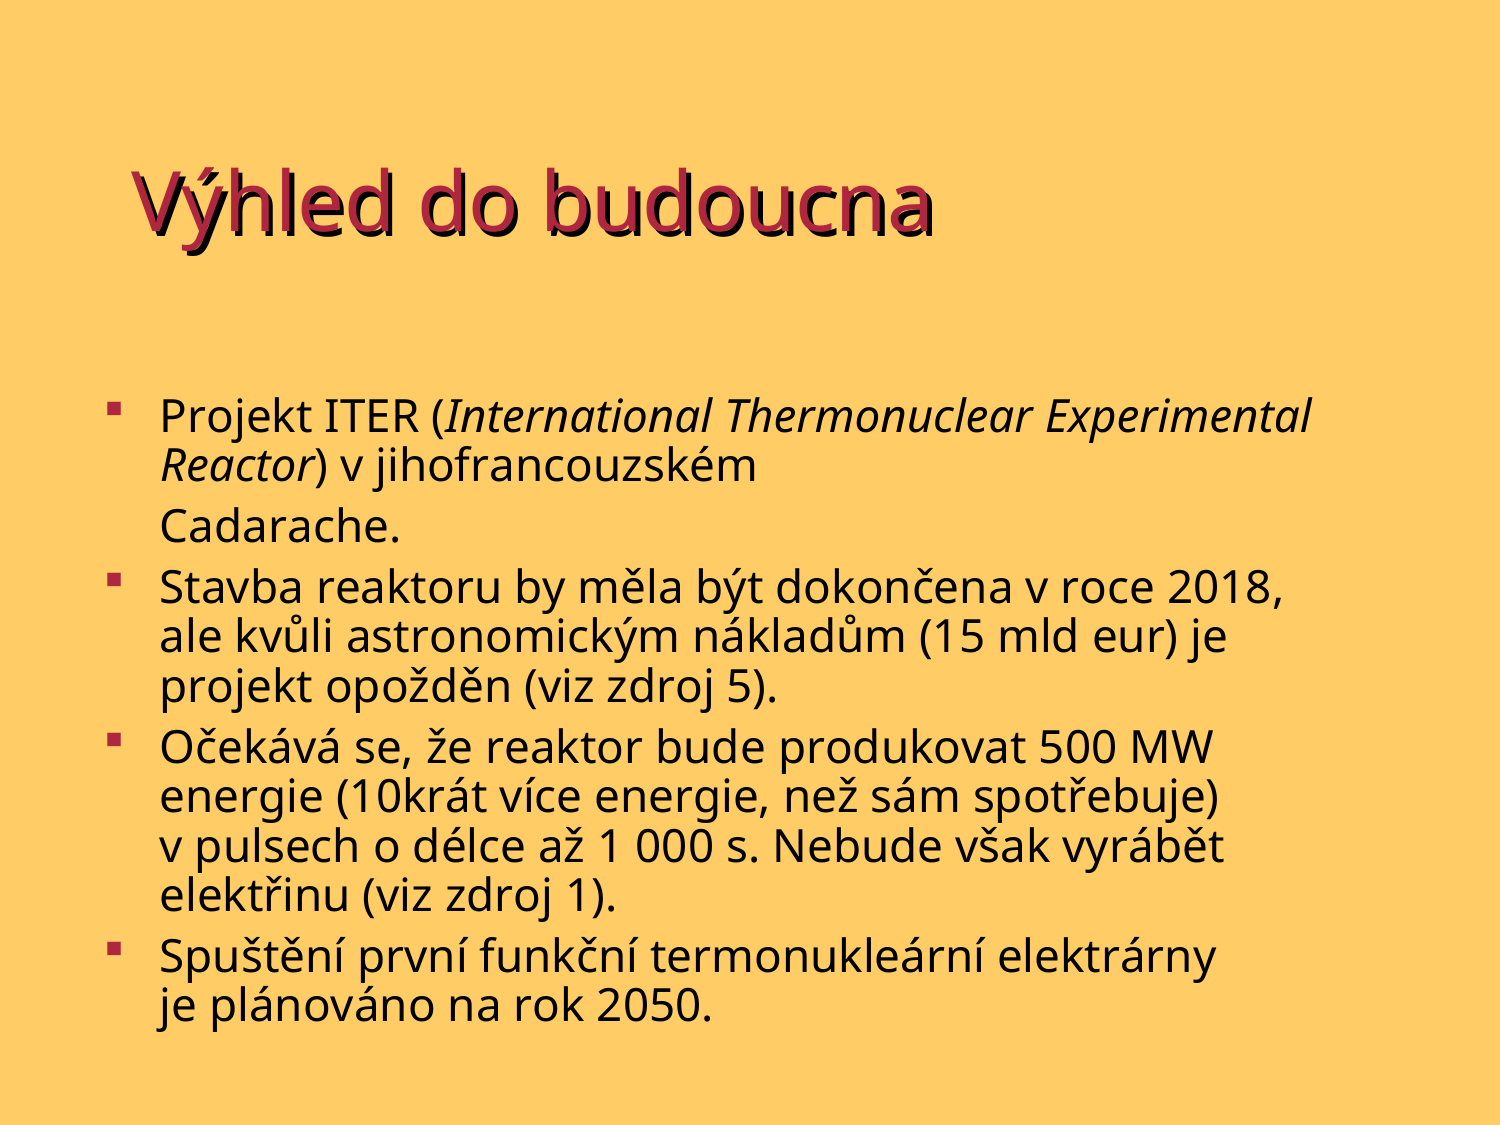

# Výhled do budoucna
Projekt ITER (International Thermonuclear Experimental Reactor) v jihofrancouzském
	Cadarache.
Stavba reaktoru by měla být dokončena v roce 2018, ale kvůli astronomickým nákladům (15 mld eur) je projekt opožděn (viz zdroj 5).
Očekává se, že reaktor bude produkovat 500 MW energie (10krát více energie, než sám spotřebuje)
v pulsech o délce až 1 000 s. Nebude však vyrábět elektřinu (viz zdroj 1).
Spuštění první funkční termonukleární elektrárny
je plánováno na rok 2050.